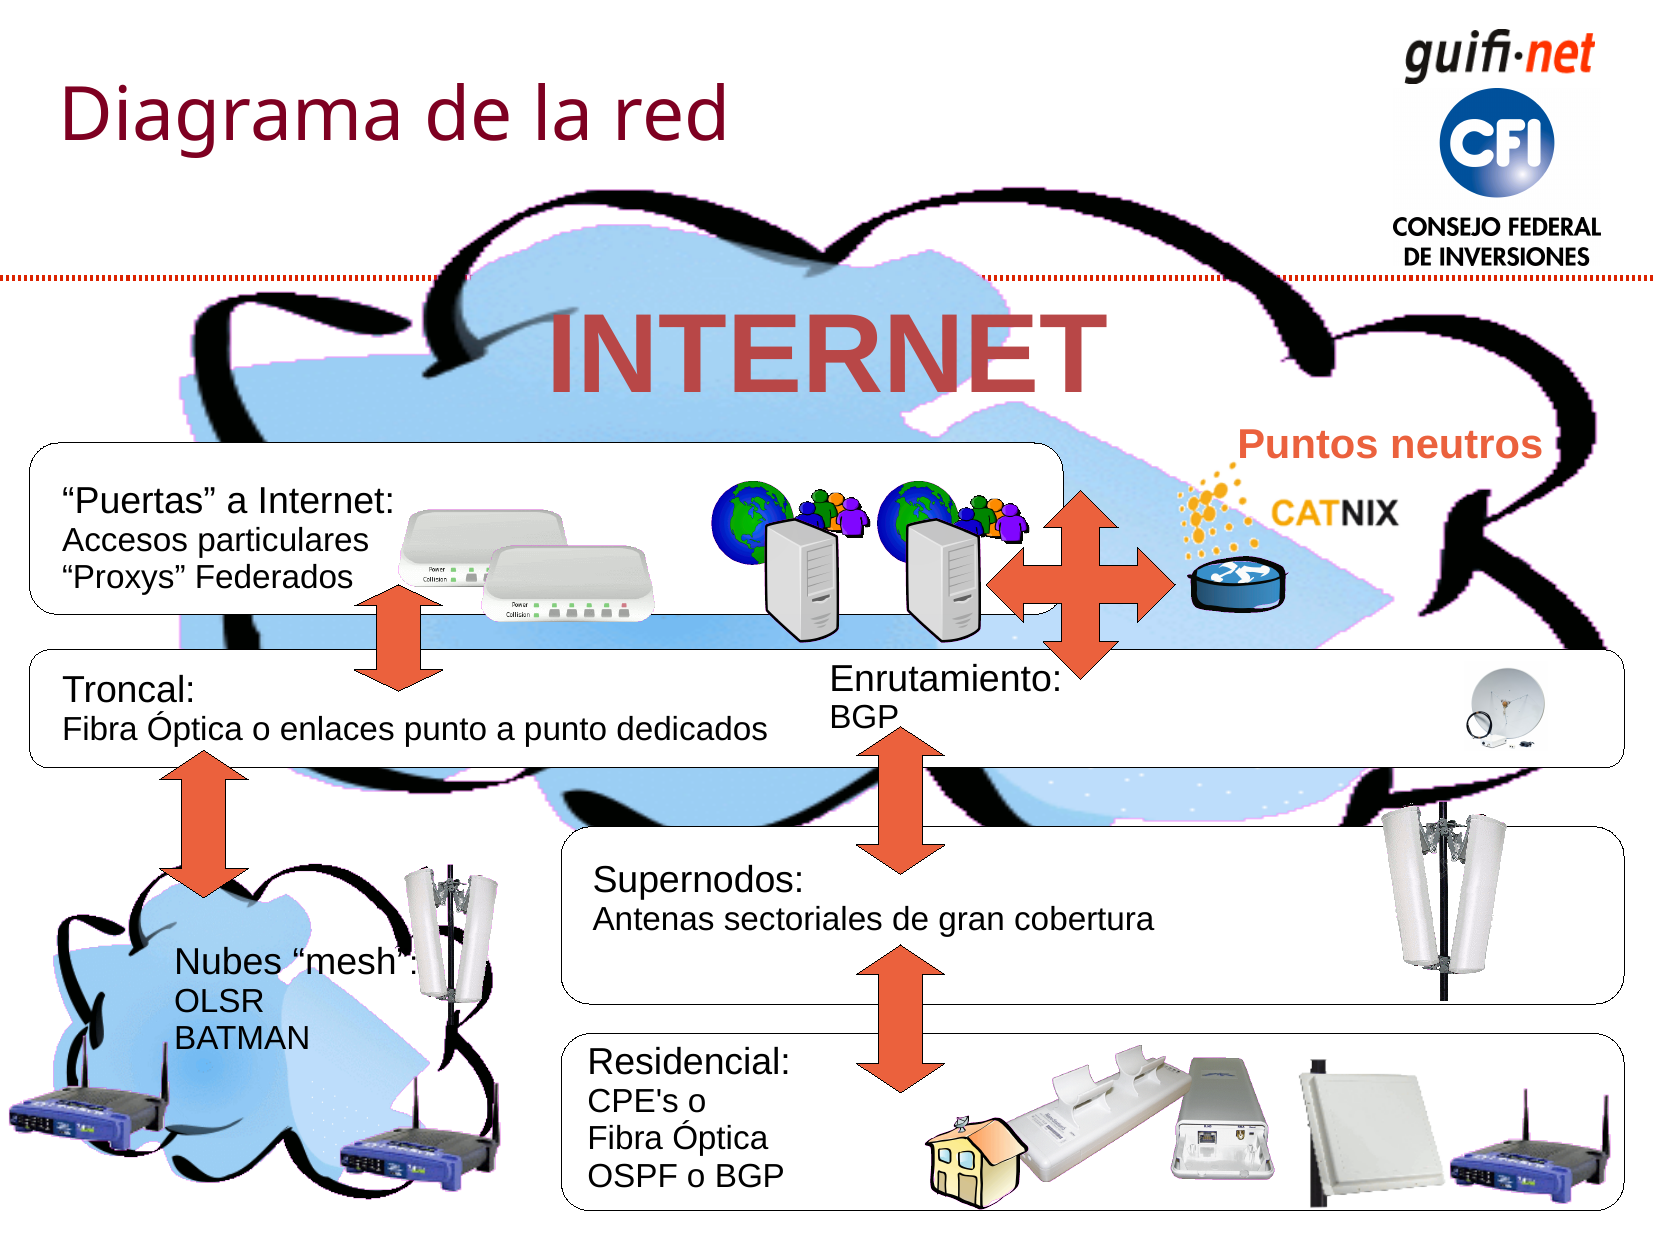

# Diagrama de la red
INTERNET
Puntos neutros
“Puertas” a Internet:
Accesos particulares
“Proxys” Federados
Enrutamiento:
BGP
Troncal:
Fibra Óptica o enlaces punto a punto dedicados
Supernodos:
Antenas sectoriales de gran cobertura
Nubes “mesh”:
OLSR
BATMAN
Residencial:
CPE's o
Fibra Óptica
OSPF o BGP